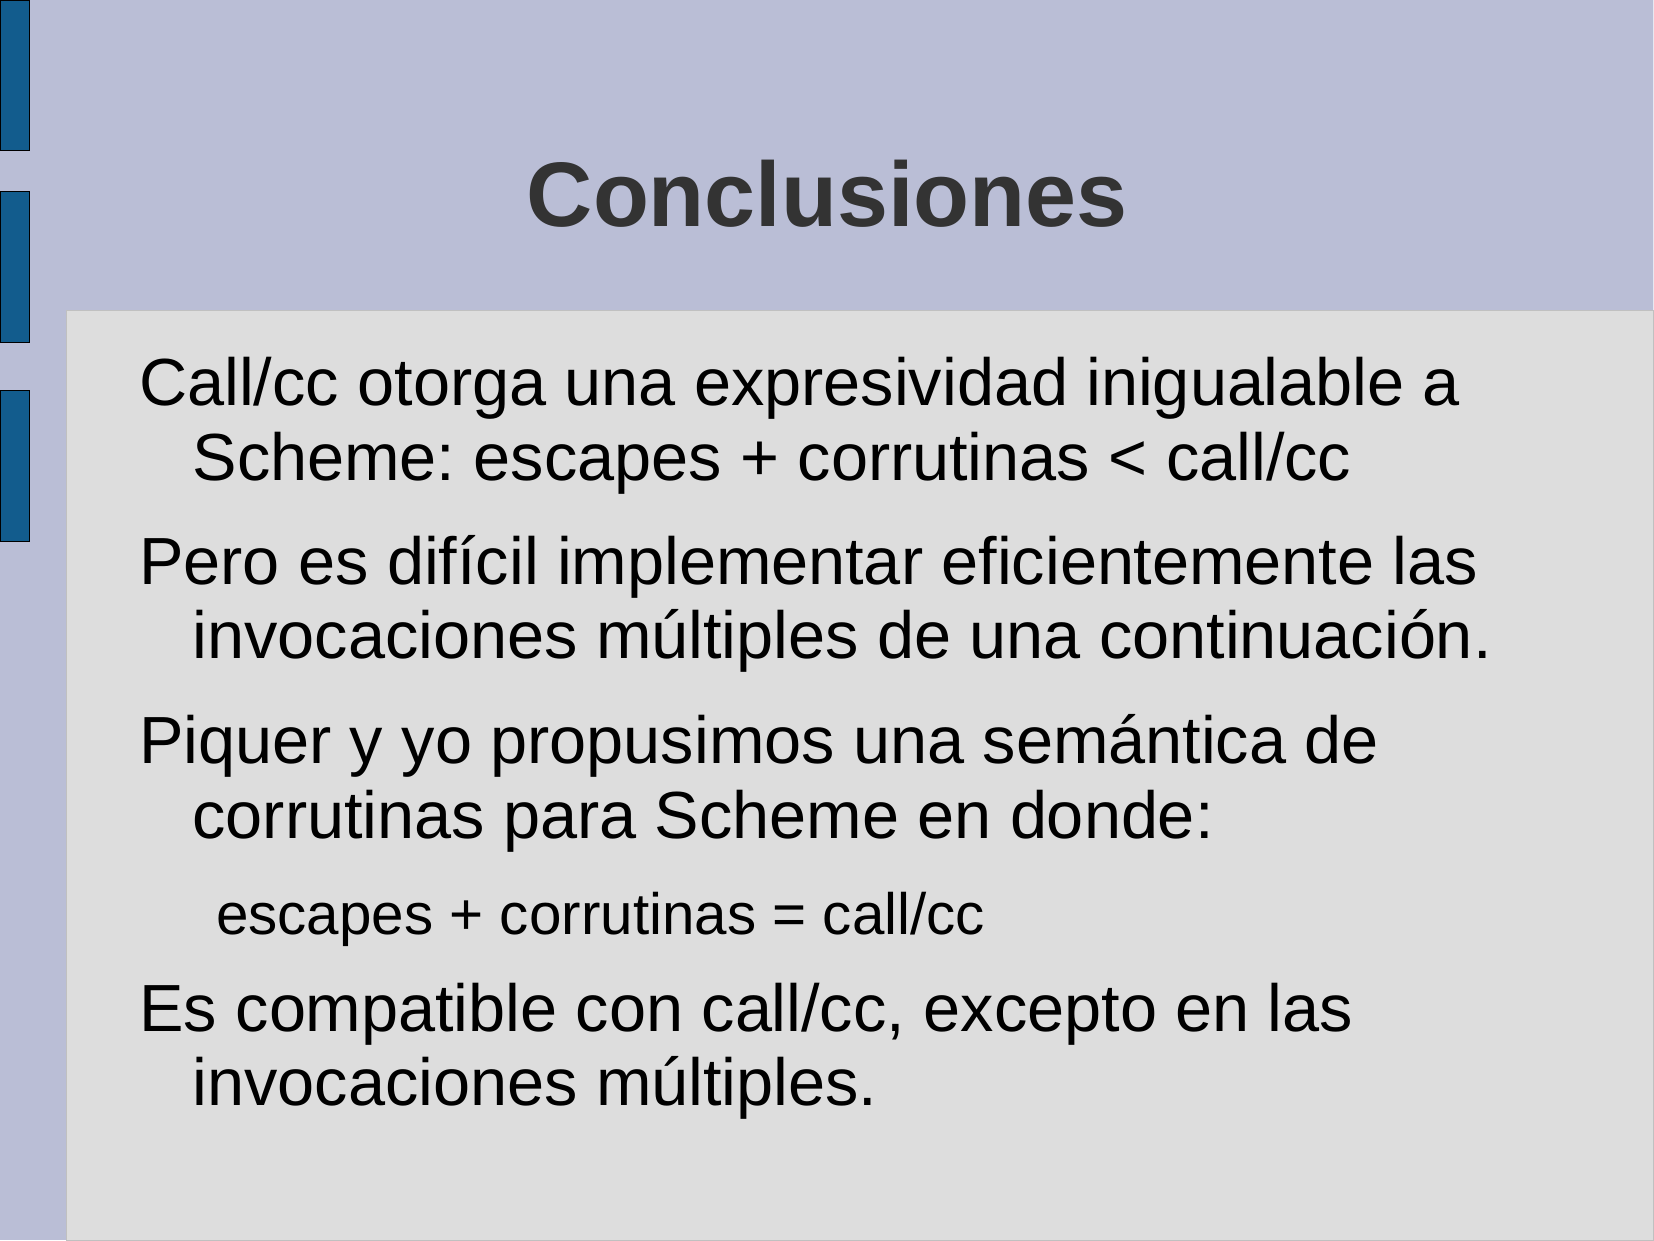

# Conclusiones
Call/cc otorga una expresividad inigualable a Scheme: escapes + corrutinas < call/cc
Pero es difícil implementar eficientemente las invocaciones múltiples de una continuación.
Piquer y yo propusimos una semántica de corrutinas para Scheme en donde:
escapes + corrutinas = call/cc
Es compatible con call/cc, excepto en las invocaciones múltiples.